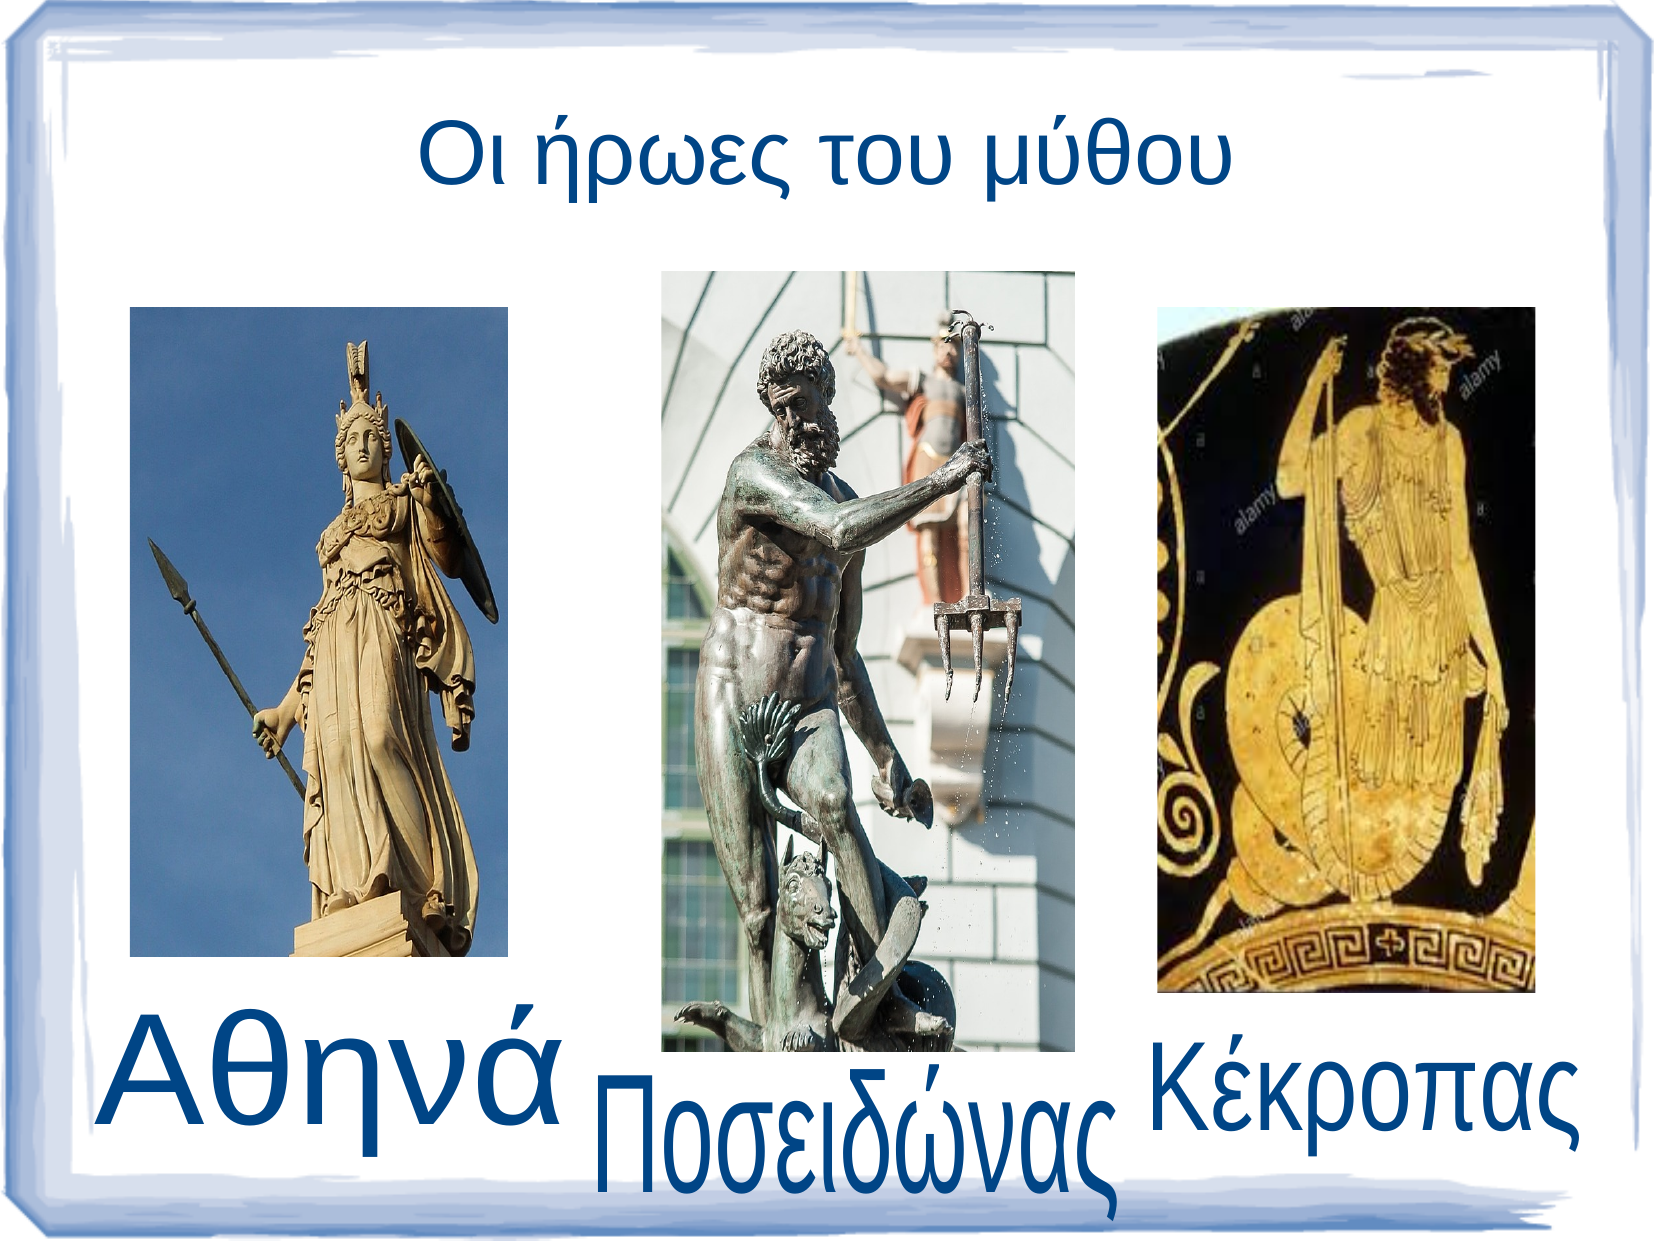

# Οι ήρωες του μύθου
Αθηνά
Κέκροπας
Ποσειδώνας